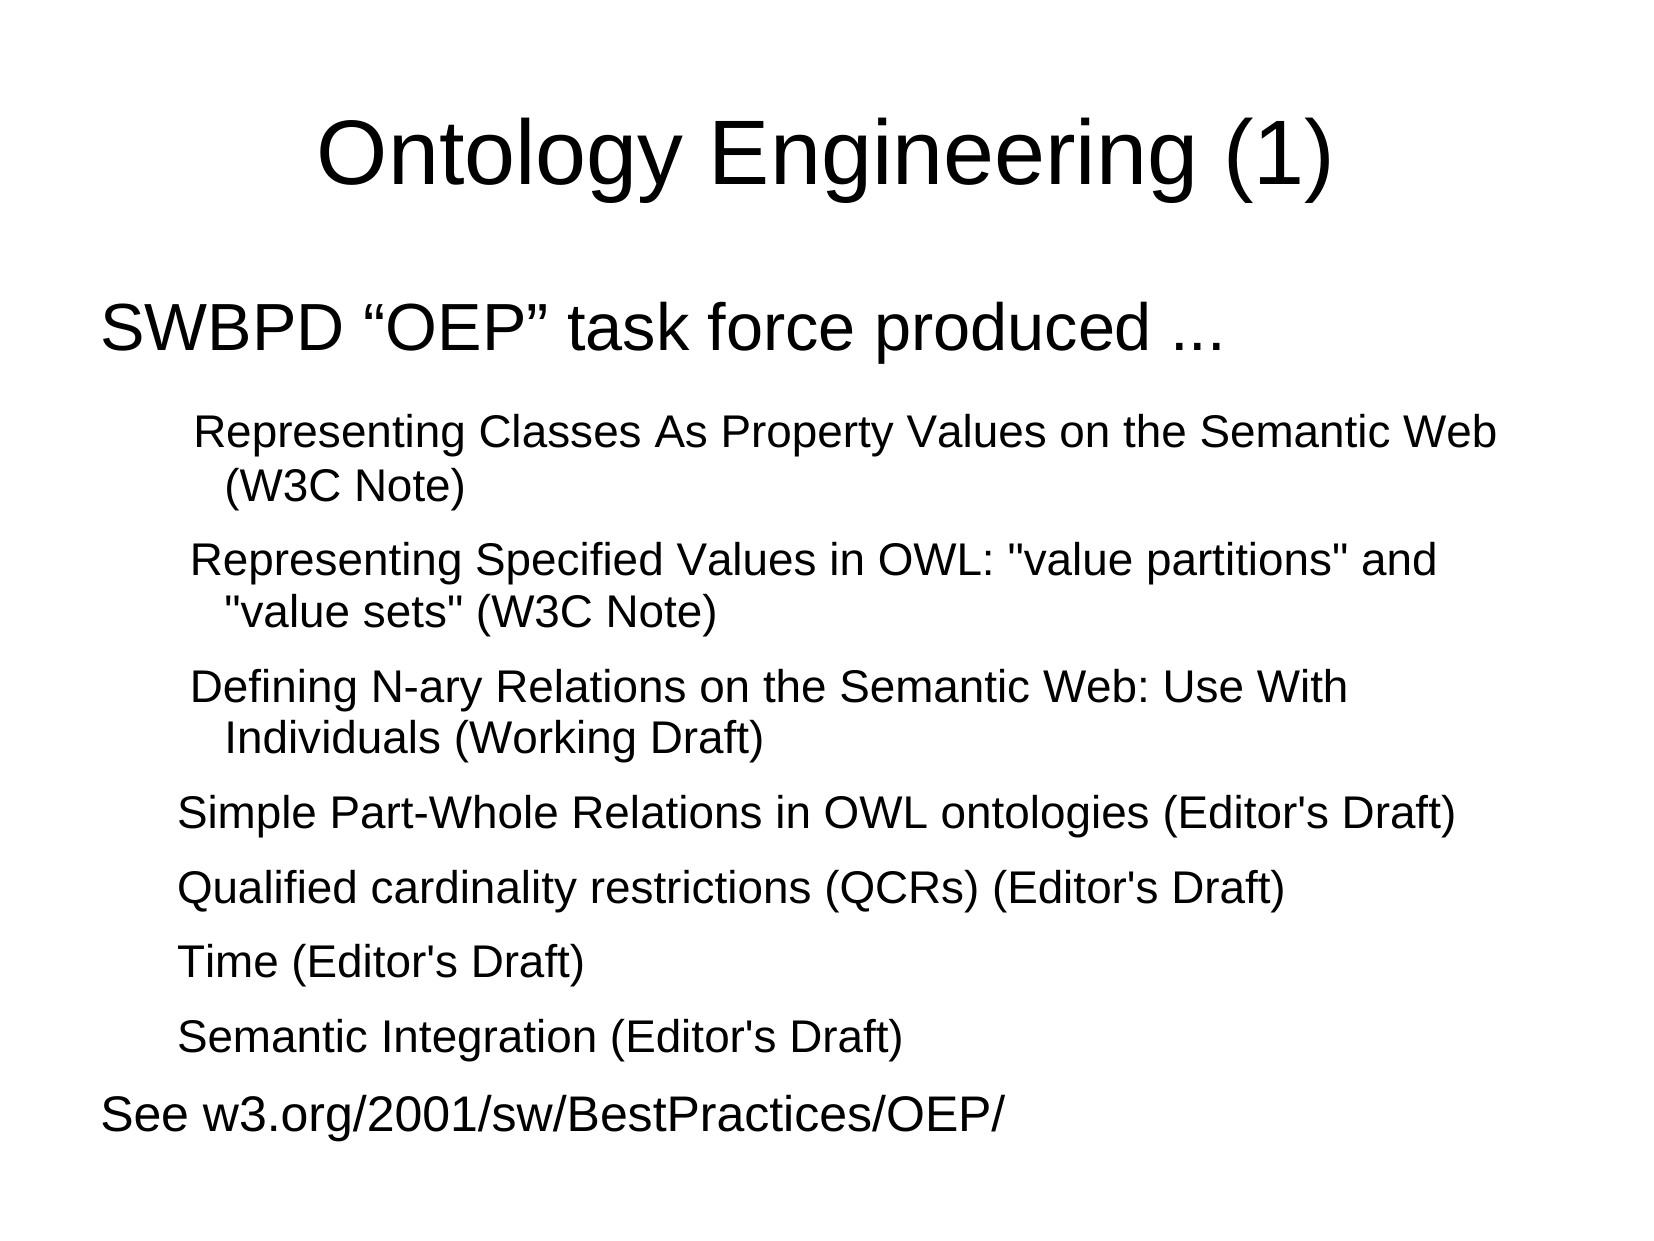

# Ontology Engineering (1)
SWBPD “OEP” task force produced ...
 Representing Classes As Property Values on the Semantic Web (W3C Note)
 Representing Specified Values in OWL: "value partitions" and "value sets" (W3C Note)
 Defining N-ary Relations on the Semantic Web: Use With Individuals (Working Draft)
Simple Part-Whole Relations in OWL ontologies (Editor's Draft)
Qualified cardinality restrictions (QCRs) (Editor's Draft)
Time (Editor's Draft)
Semantic Integration (Editor's Draft)
See w3.org/2001/sw/BestPractices/OEP/